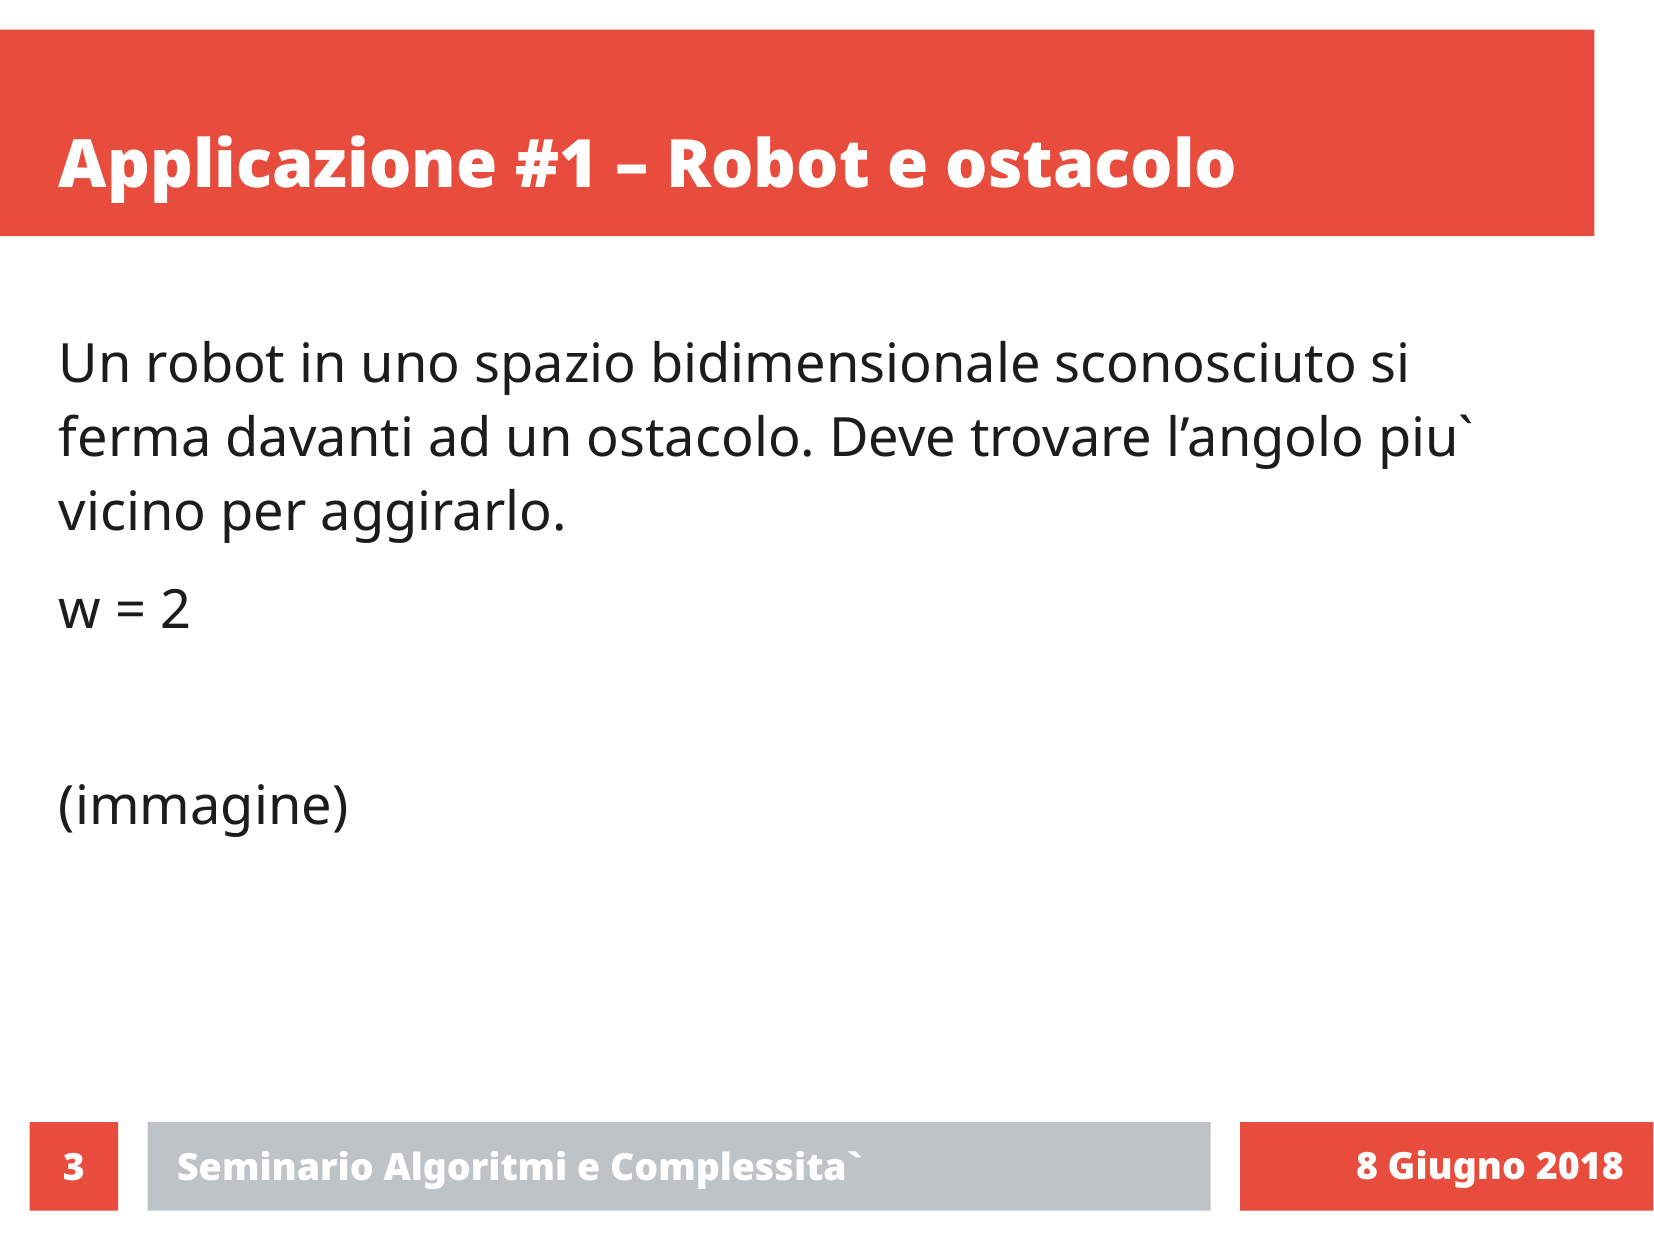

# Applicazione #1 – Robot e ostacolo
Un robot in uno spazio bidimensionale sconosciuto si ferma davanti ad un ostacolo. Deve trovare l’angolo piu` vicino per aggirarlo.
w = 2
(immagine)
3
8 Giugno 2018